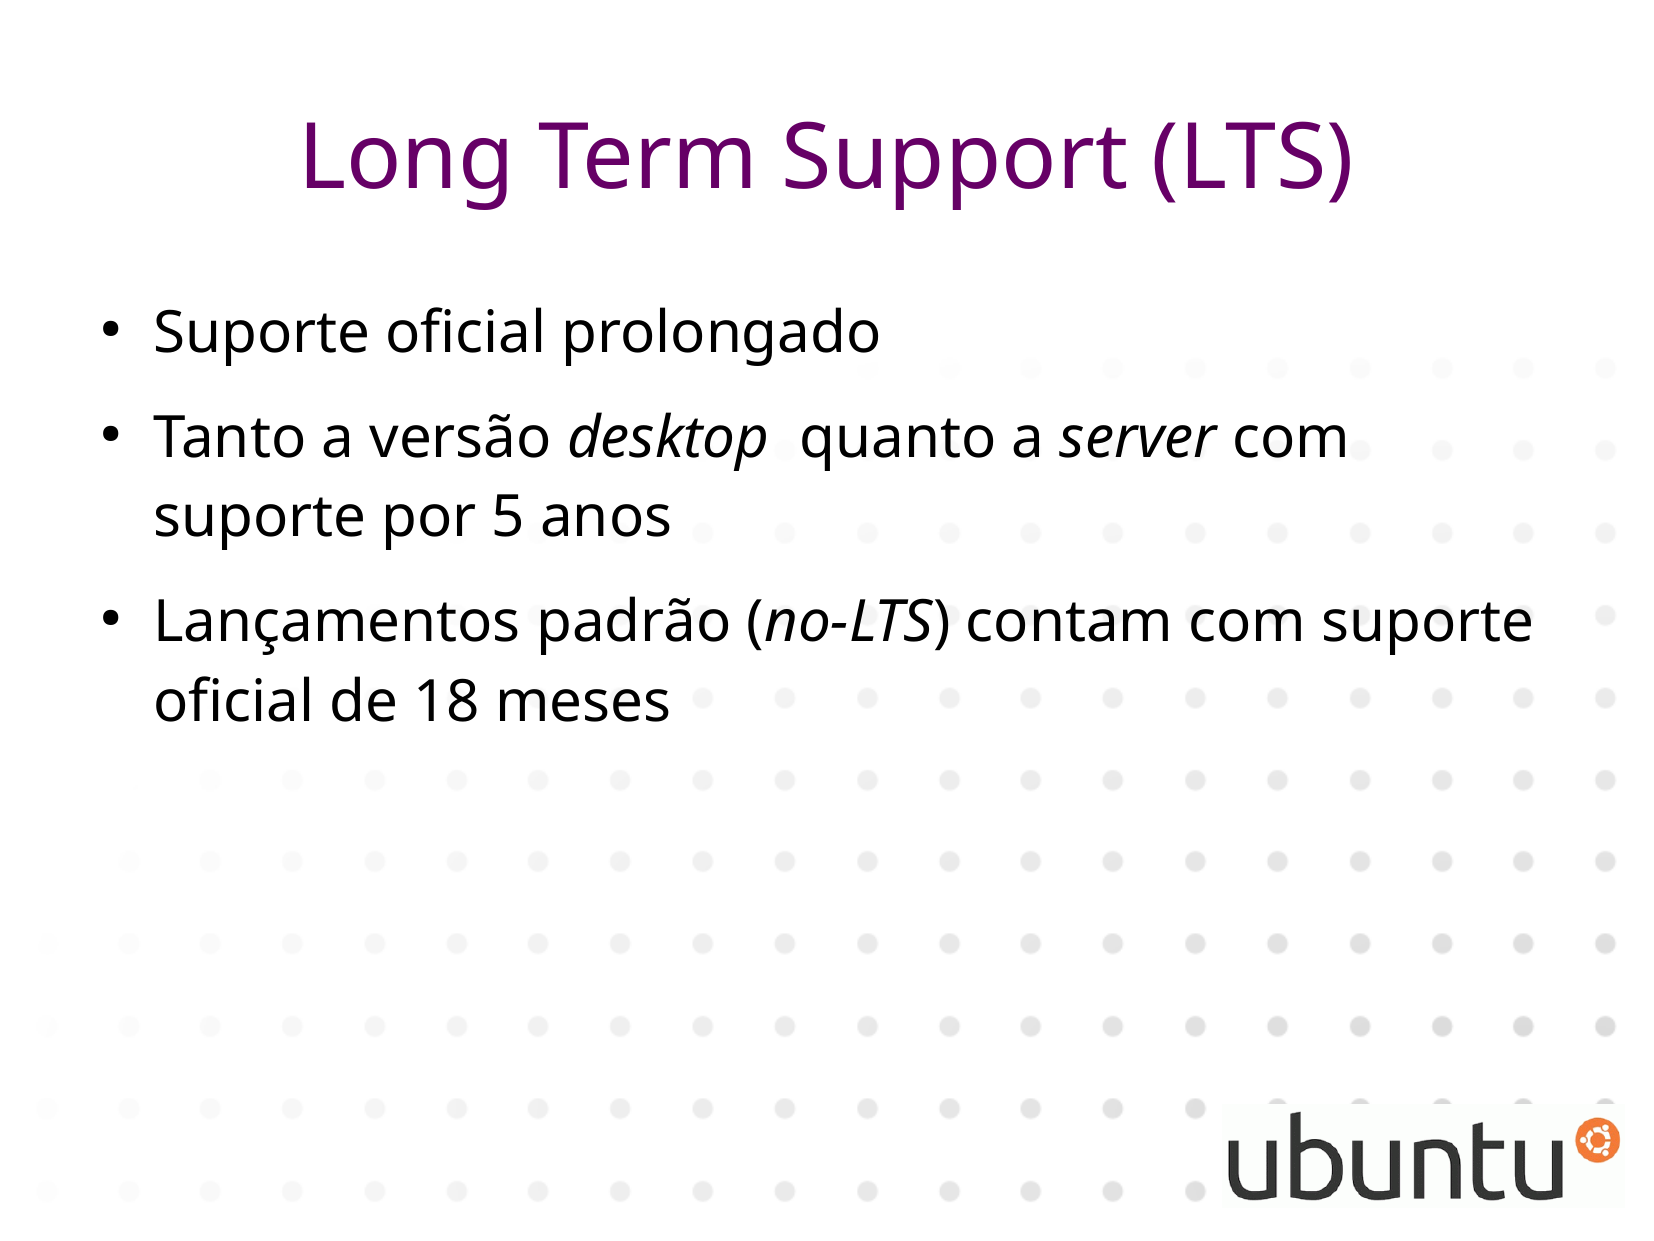

# Long Term Support (LTS)
Suporte oficial prolongado
Tanto a versão desktop quanto a server com suporte por 5 anos
Lançamentos padrão (no-LTS) contam com suporte oficial de 18 meses